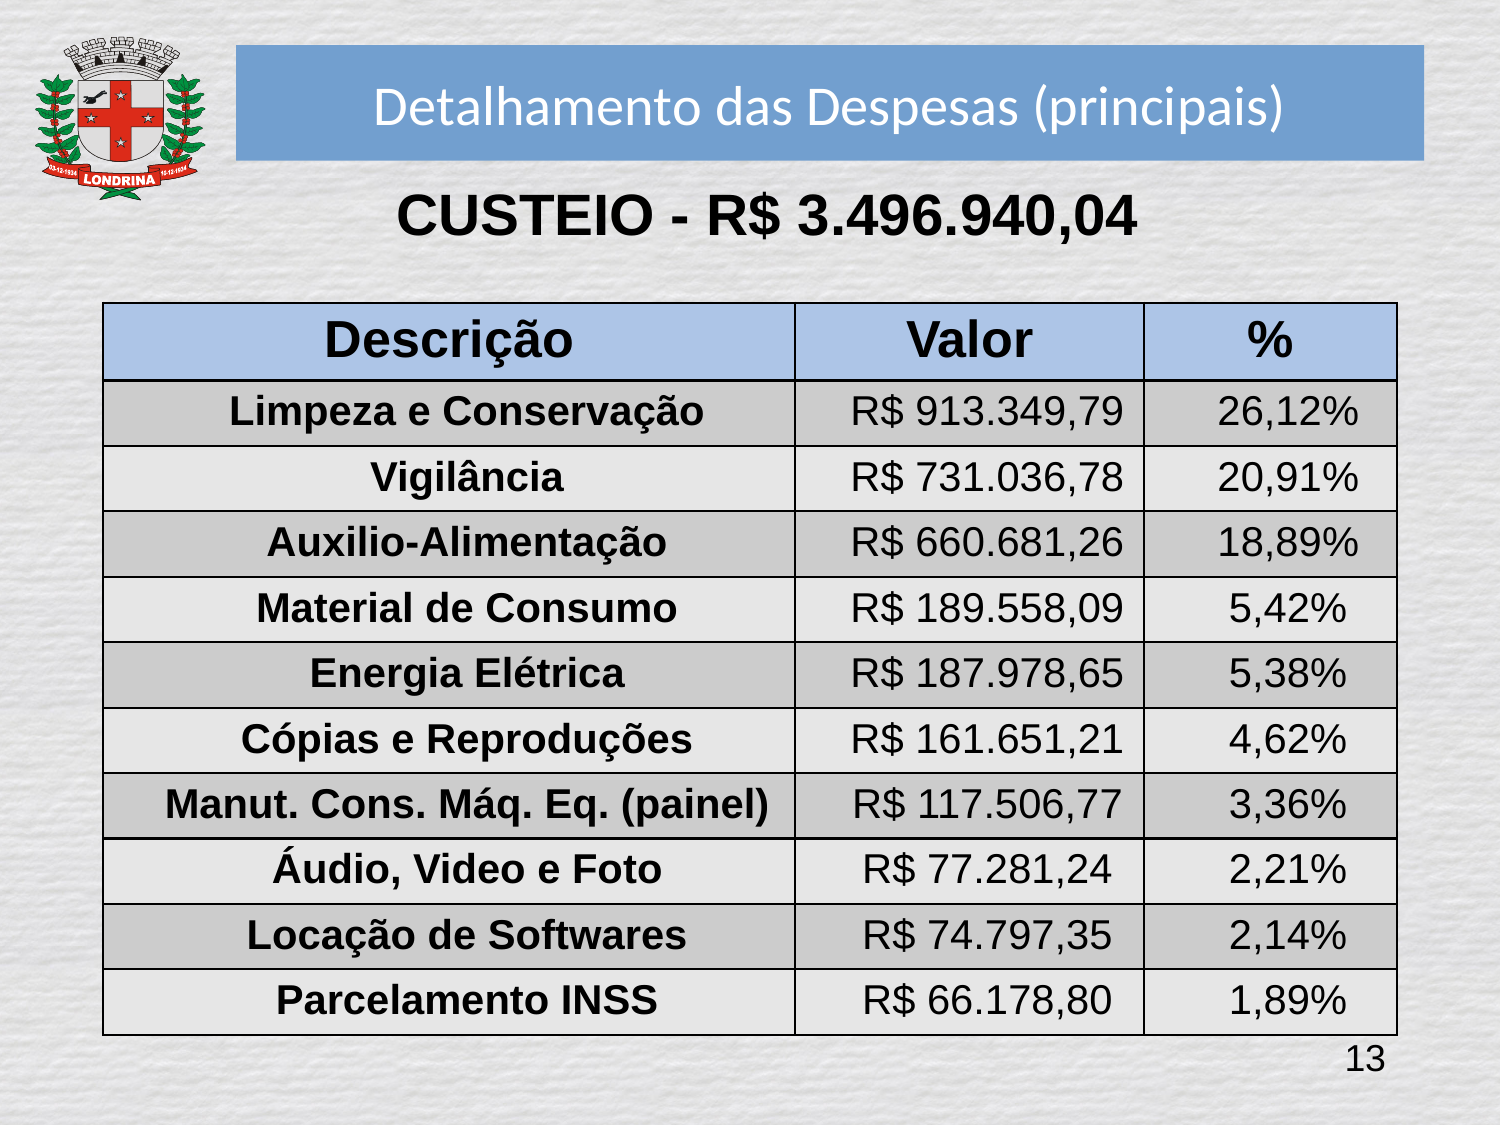

Detalhamento das Despesas (principais)
CUSTEIO - R$ 3.496.940,04
| Descrição | Valor | % |
| --- | --- | --- |
| Limpeza e Conservação | R$ 913.349,79 | 26,12% |
| Vigilância | R$ 731.036,78 | 20,91% |
| Auxilio-Alimentação | R$ 660.681,26 | 18,89% |
| Material de Consumo | R$ 189.558,09 | 5,42% |
| Energia Elétrica | R$ 187.978,65 | 5,38% |
| Cópias e Reproduções | R$ 161.651,21 | 4,62% |
| Manut. Cons. Máq. Eq. (painel) | R$ 117.506,77 | 3,36% |
| Áudio, Video e Foto | R$ 77.281,24 | 2,21% |
| Locação de Softwares | R$ 74.797,35 | 2,14% |
| Parcelamento INSS | R$ 66.178,80 | 1,89% |